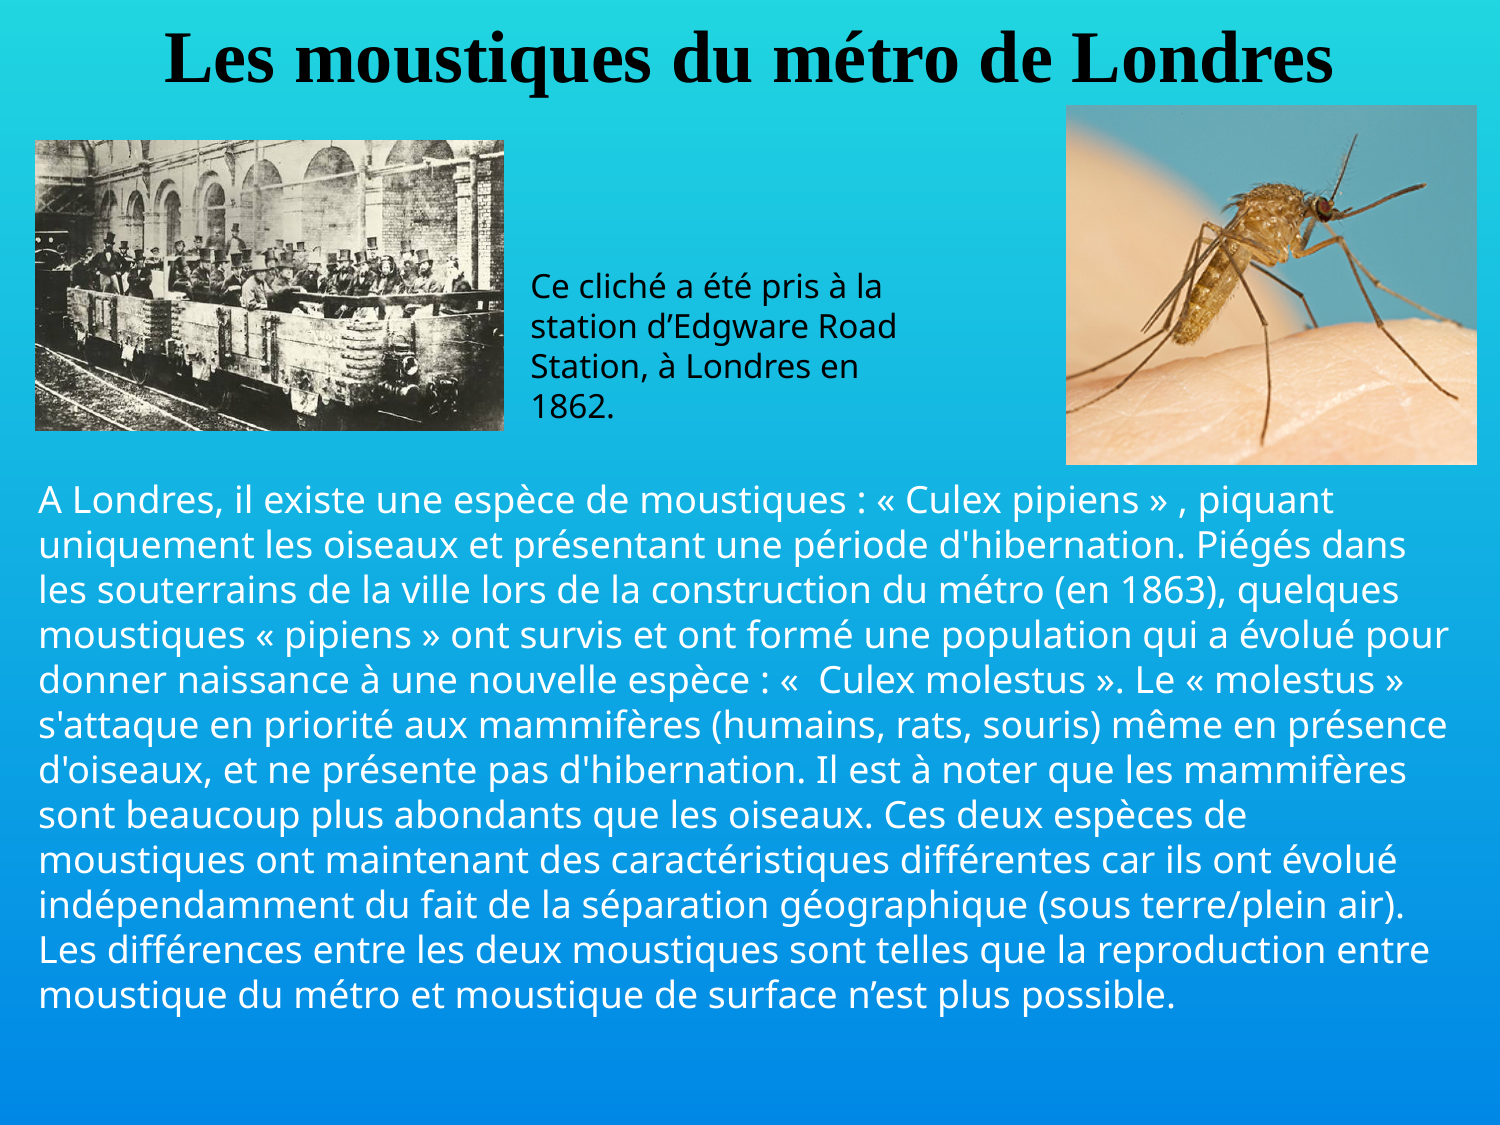

# Les moustiques du métro de Londres
Ce cliché a été pris à la station d’Edgware Road Station, à Londres en 1862.
A Londres, il existe une espèce de moustiques : « Culex pipiens » , piquant uniquement les oiseaux et présentant une période d'hibernation. Piégés dans les souterrains de la ville lors de la construction du métro (en 1863), quelques moustiques « pipiens » ont survis et ont formé une population qui a évolué pour donner naissance à une nouvelle espèce : «  Culex molestus ». Le « molestus » s'attaque en priorité aux mammifères (humains, rats, souris) même en présence d'oiseaux, et ne présente pas d'hibernation. Il est à noter que les mammifères sont beaucoup plus abondants que les oiseaux. Ces deux espèces de moustiques ont maintenant des caractéristiques différentes car ils ont évolué indépendamment du fait de la séparation géographique (sous terre/plein air). Les différences entre les deux moustiques sont telles que la reproduction entre moustique du métro et moustique de surface n’est plus possible.